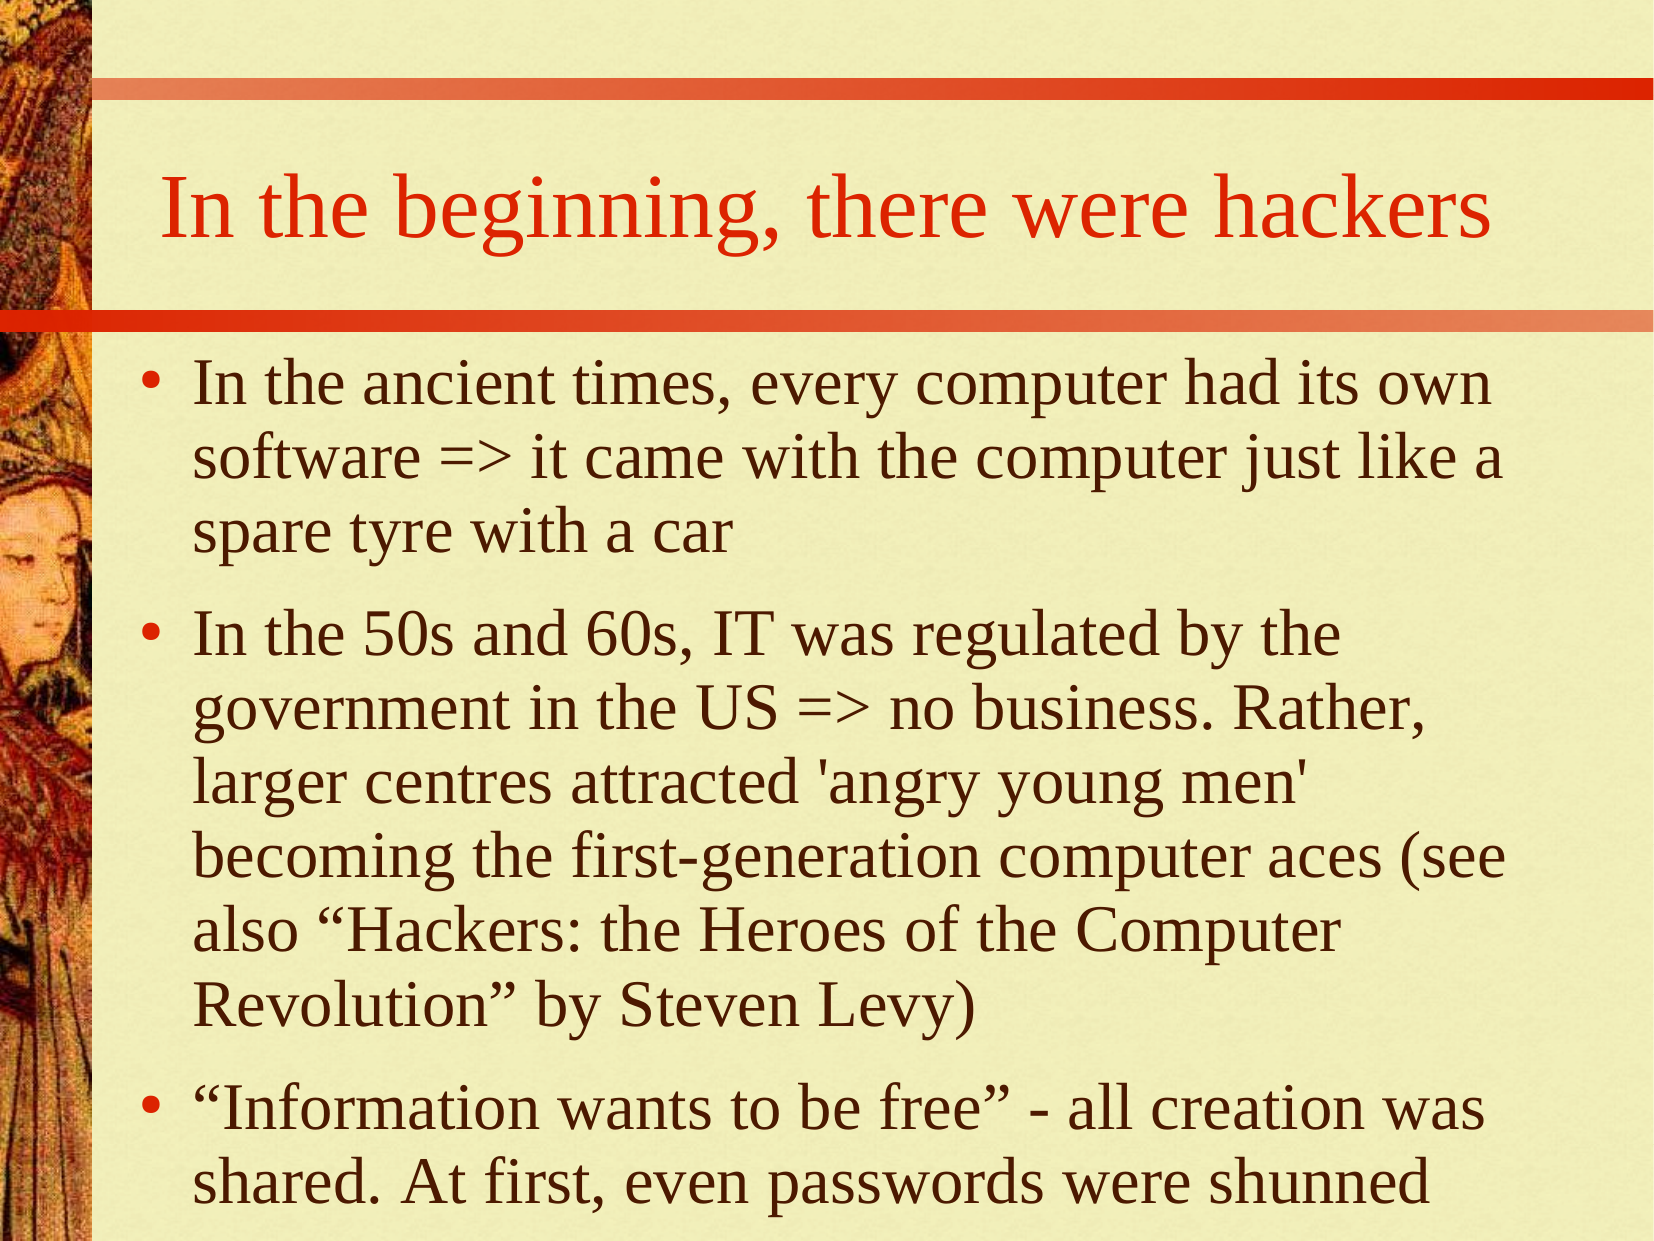

# In the beginning, there were hackers
In the ancient times, every computer had its own software => it came with the computer just like a spare tyre with a car
In the 50s and 60s, IT was regulated by the government in the US => no business. Rather, larger centres attracted 'angry young men' becoming the first-generation computer aces (see also “Hackers: the Heroes of the Computer Revolution” by Steven Levy)
“Information wants to be free” - all creation was shared. At first, even passwords were shunned